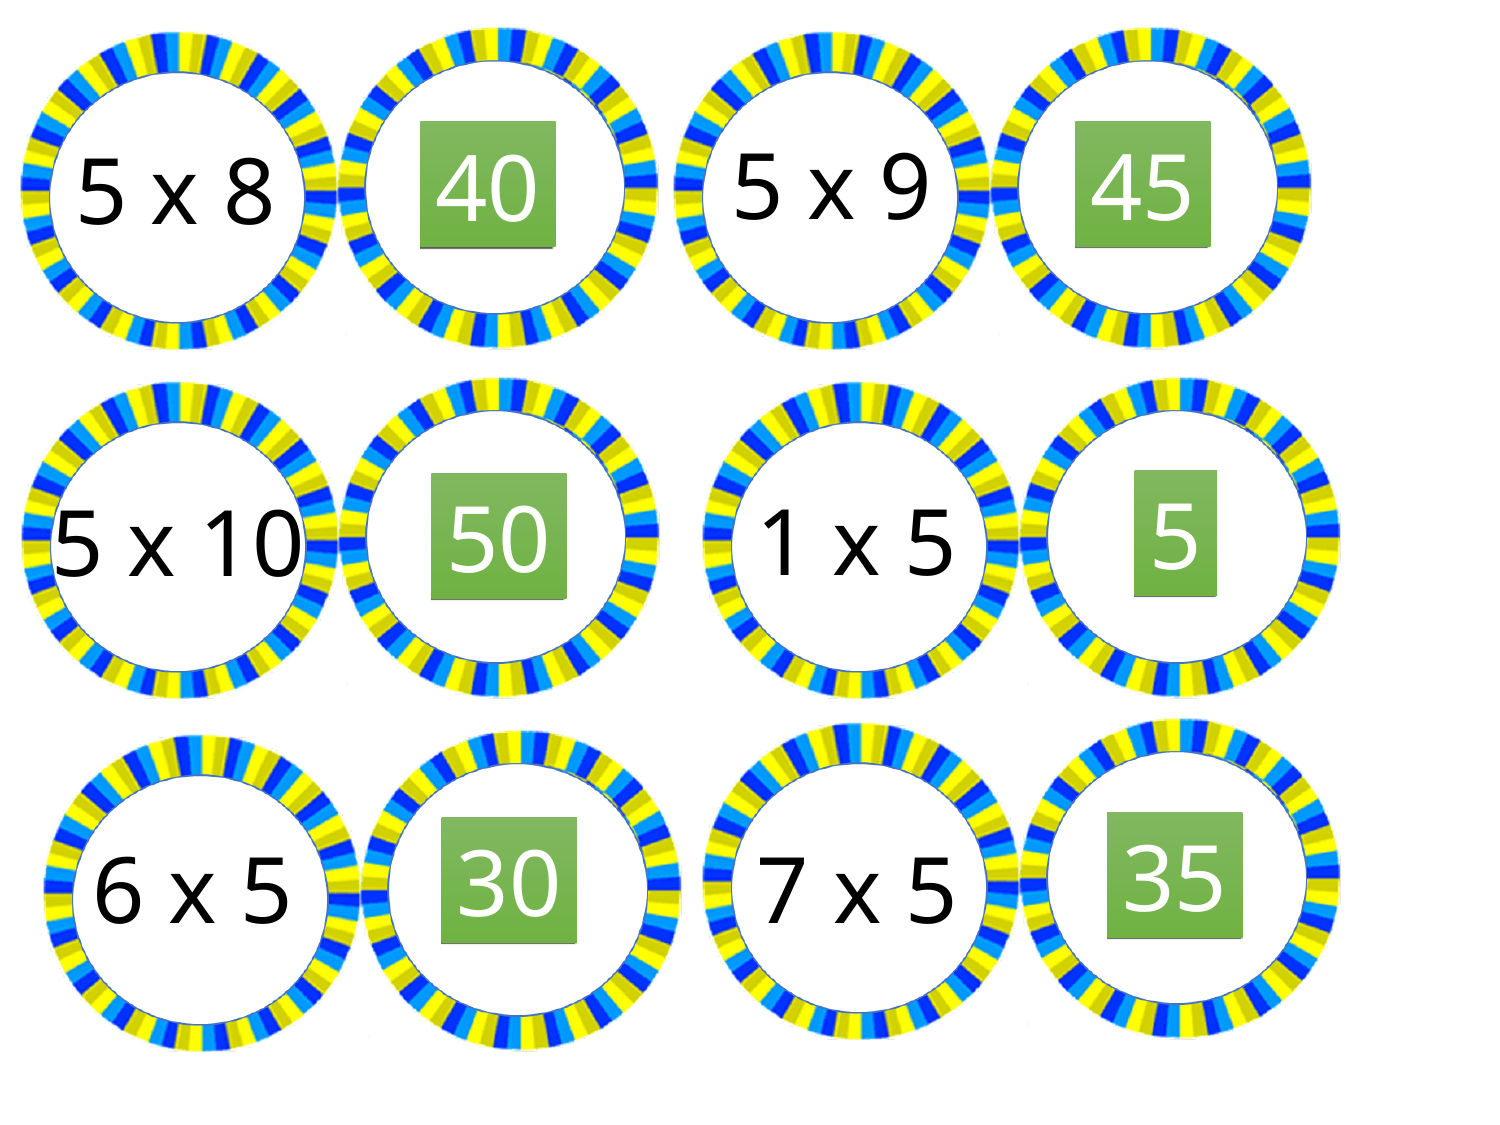

5 x 9
45
40
 5 x 8
5
50
1 x 5
5 x 10
35
30
6 x 5
 7 x 5